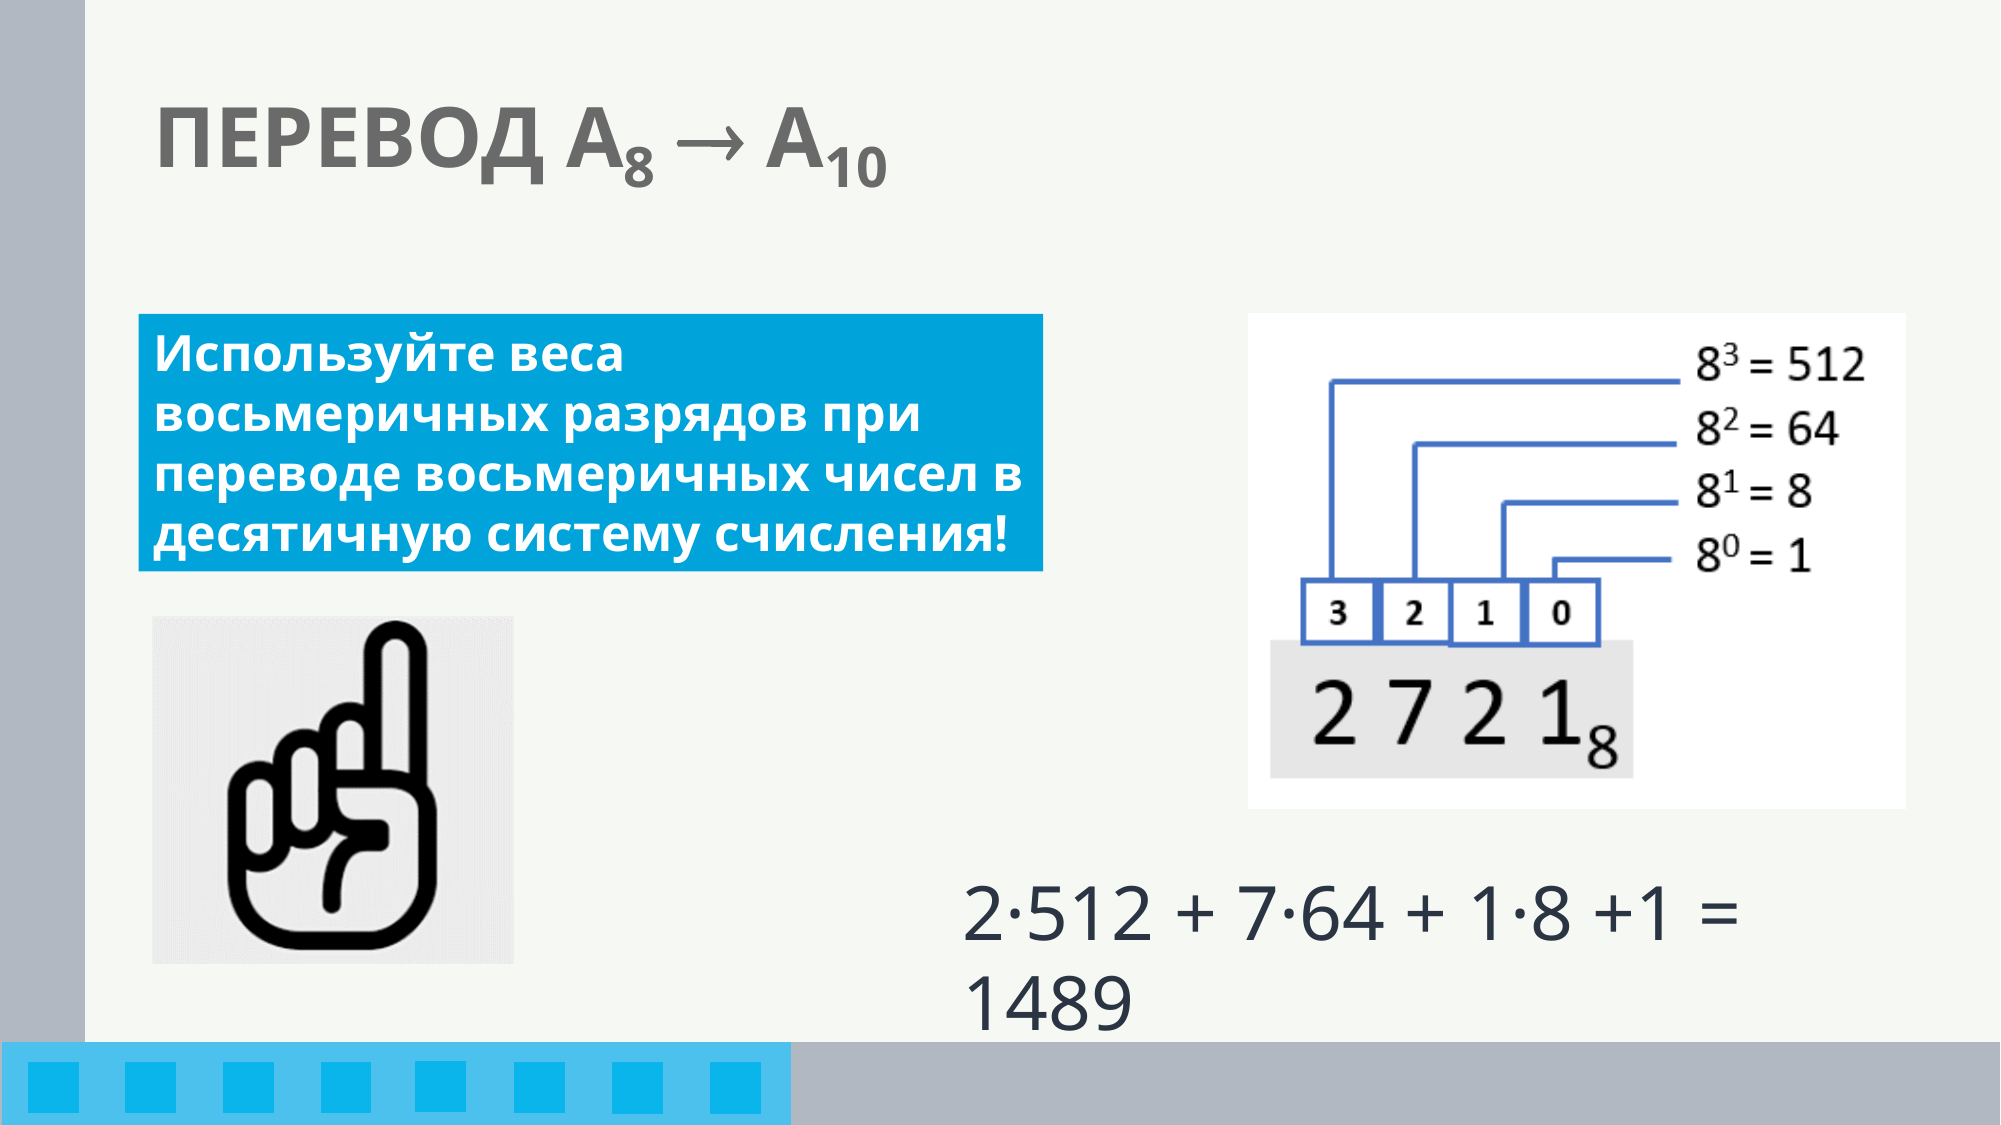

ПЕРЕВОД А8  А10
Используйте веса восьмеричных разрядов при переводе восьмеричных чисел в десятичную систему счисления!
2·512 + 7·64 + 1·8 +1 = 1489